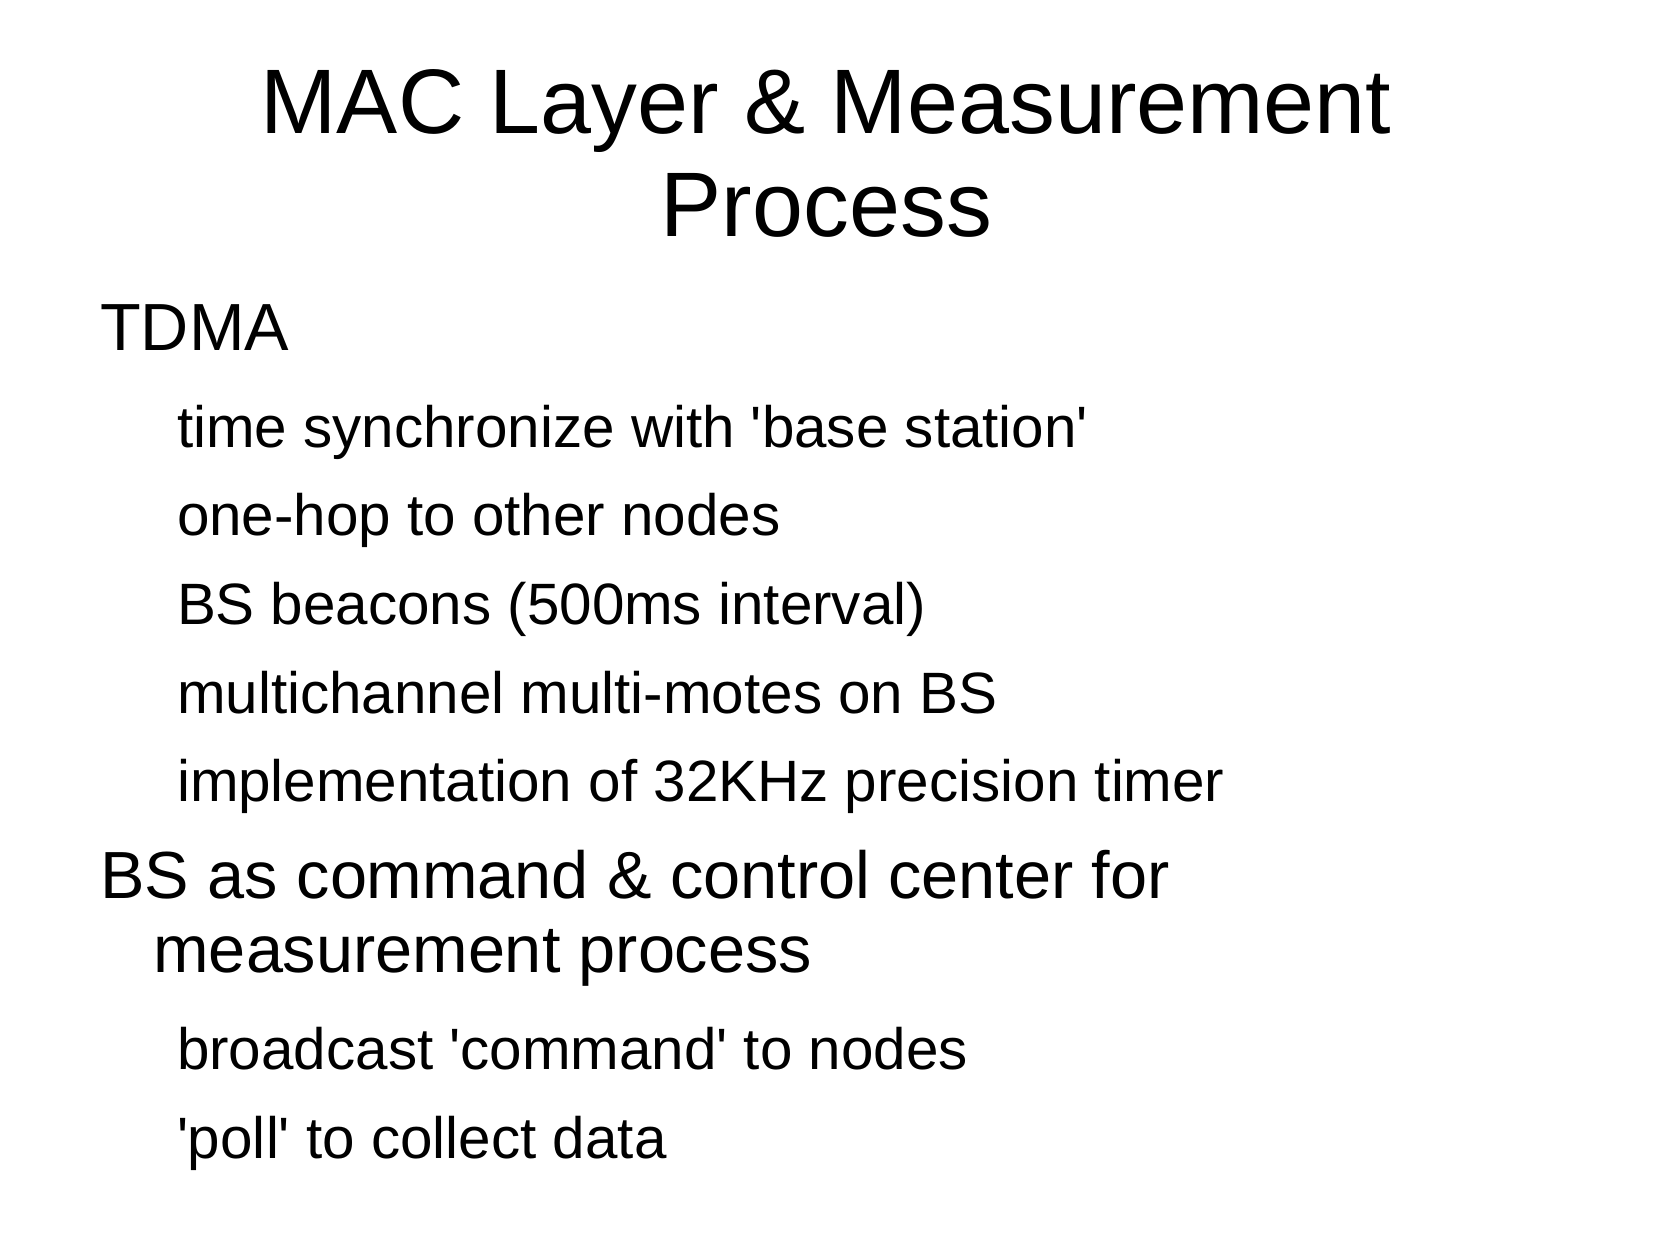

# MAC Layer & Measurement Process
TDMA
time synchronize with 'base station'
one-hop to other nodes
BS beacons (500ms interval)
multichannel multi-motes on BS
implementation of 32KHz precision timer
BS as command & control center for measurement process
broadcast 'command' to nodes
'poll' to collect data